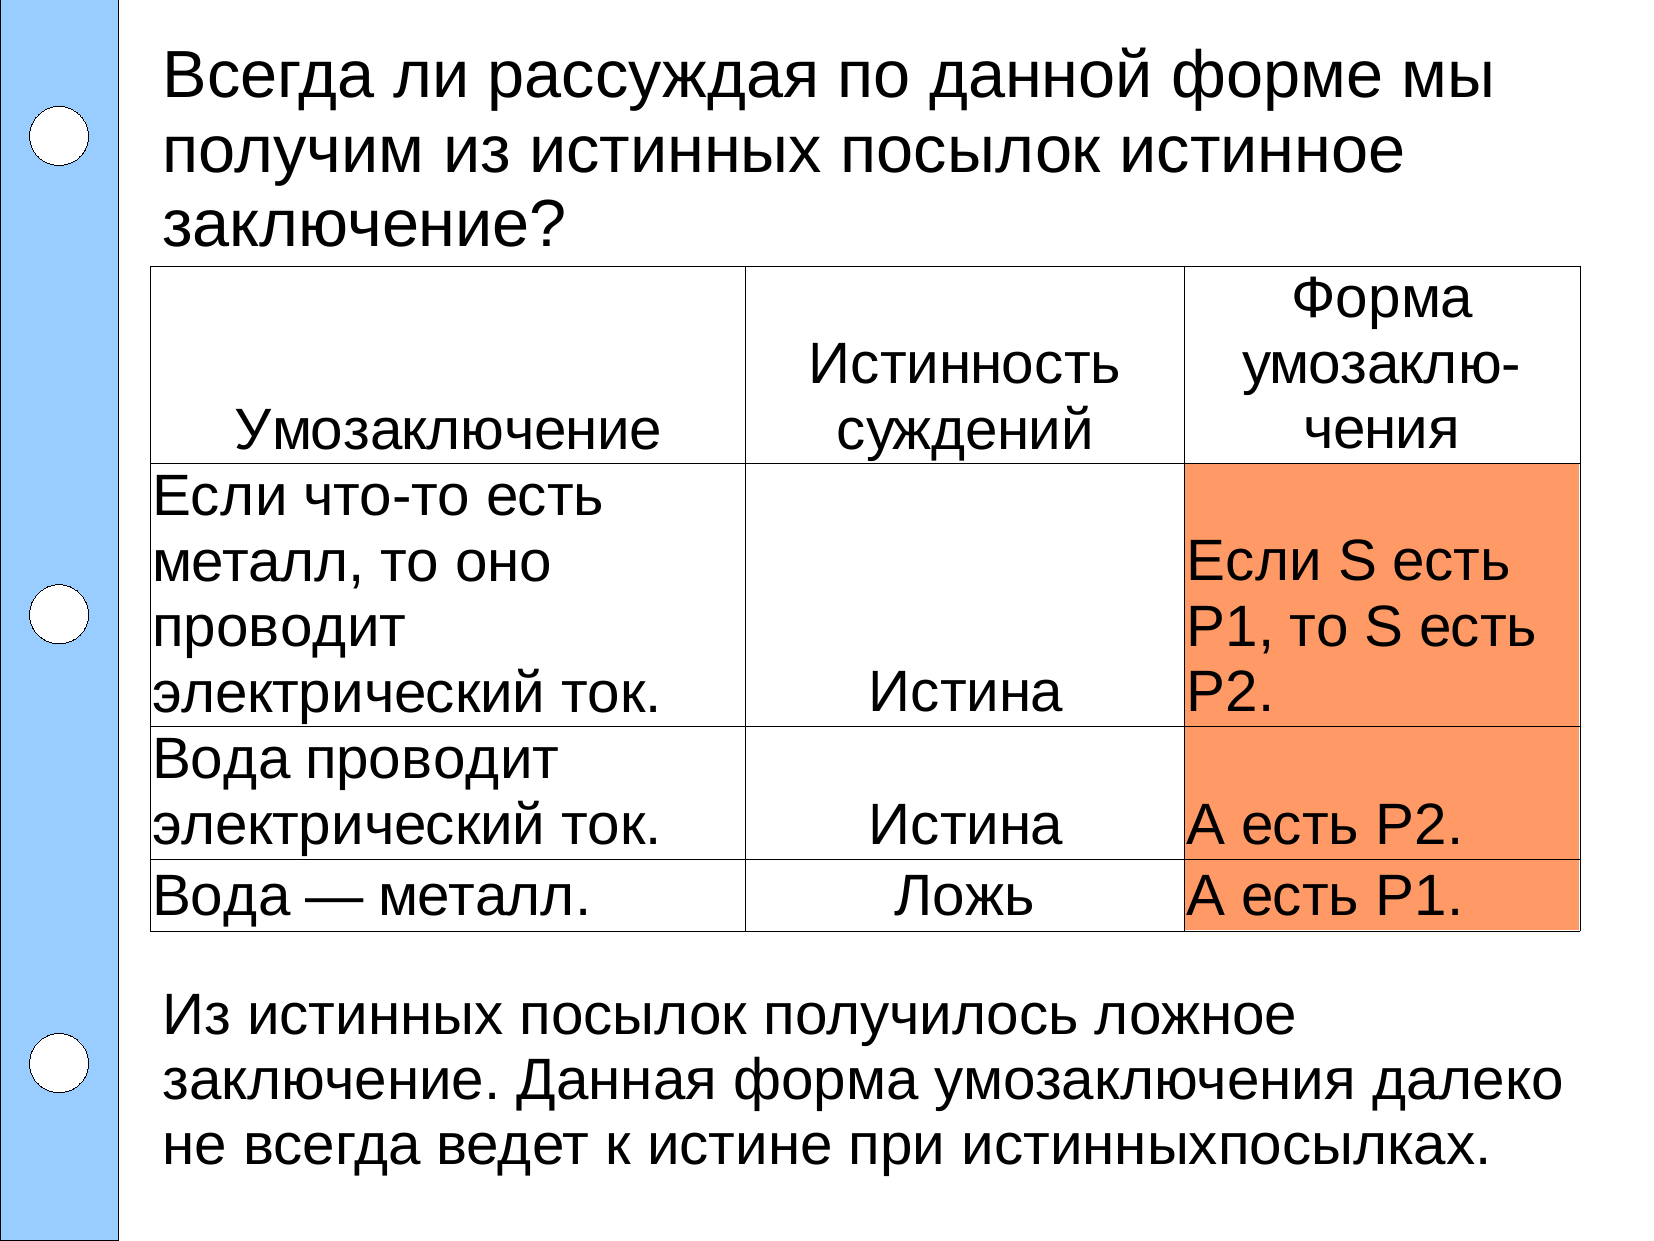

Всегда ли рассуждая по данной форме мы получим из истинных посылок истинное заключение?
Из истинных посылок получилось ложное заключение. Данная форма умозаключения далеко
не всегда ведет к истине при истинныхпосылках.